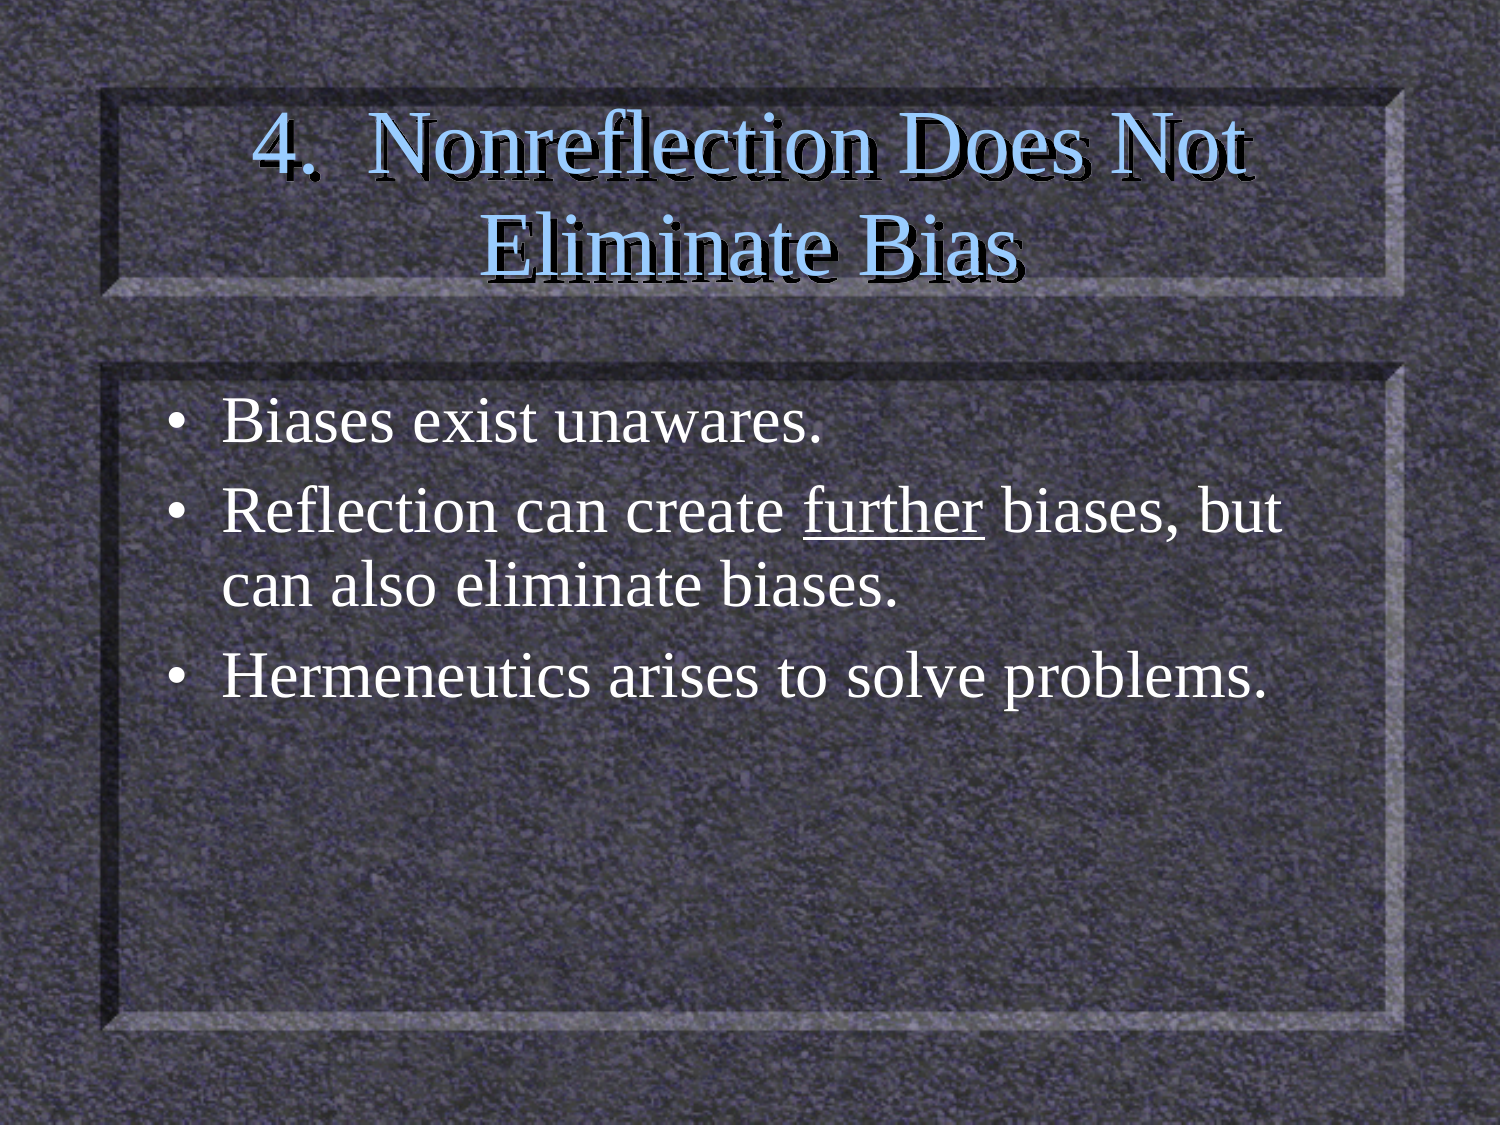

# 4. Nonreflection Does Not Eliminate Bias
Biases exist unawares.
Reflection can create further biases, but can also eliminate biases.
Hermeneutics arises to solve problems.